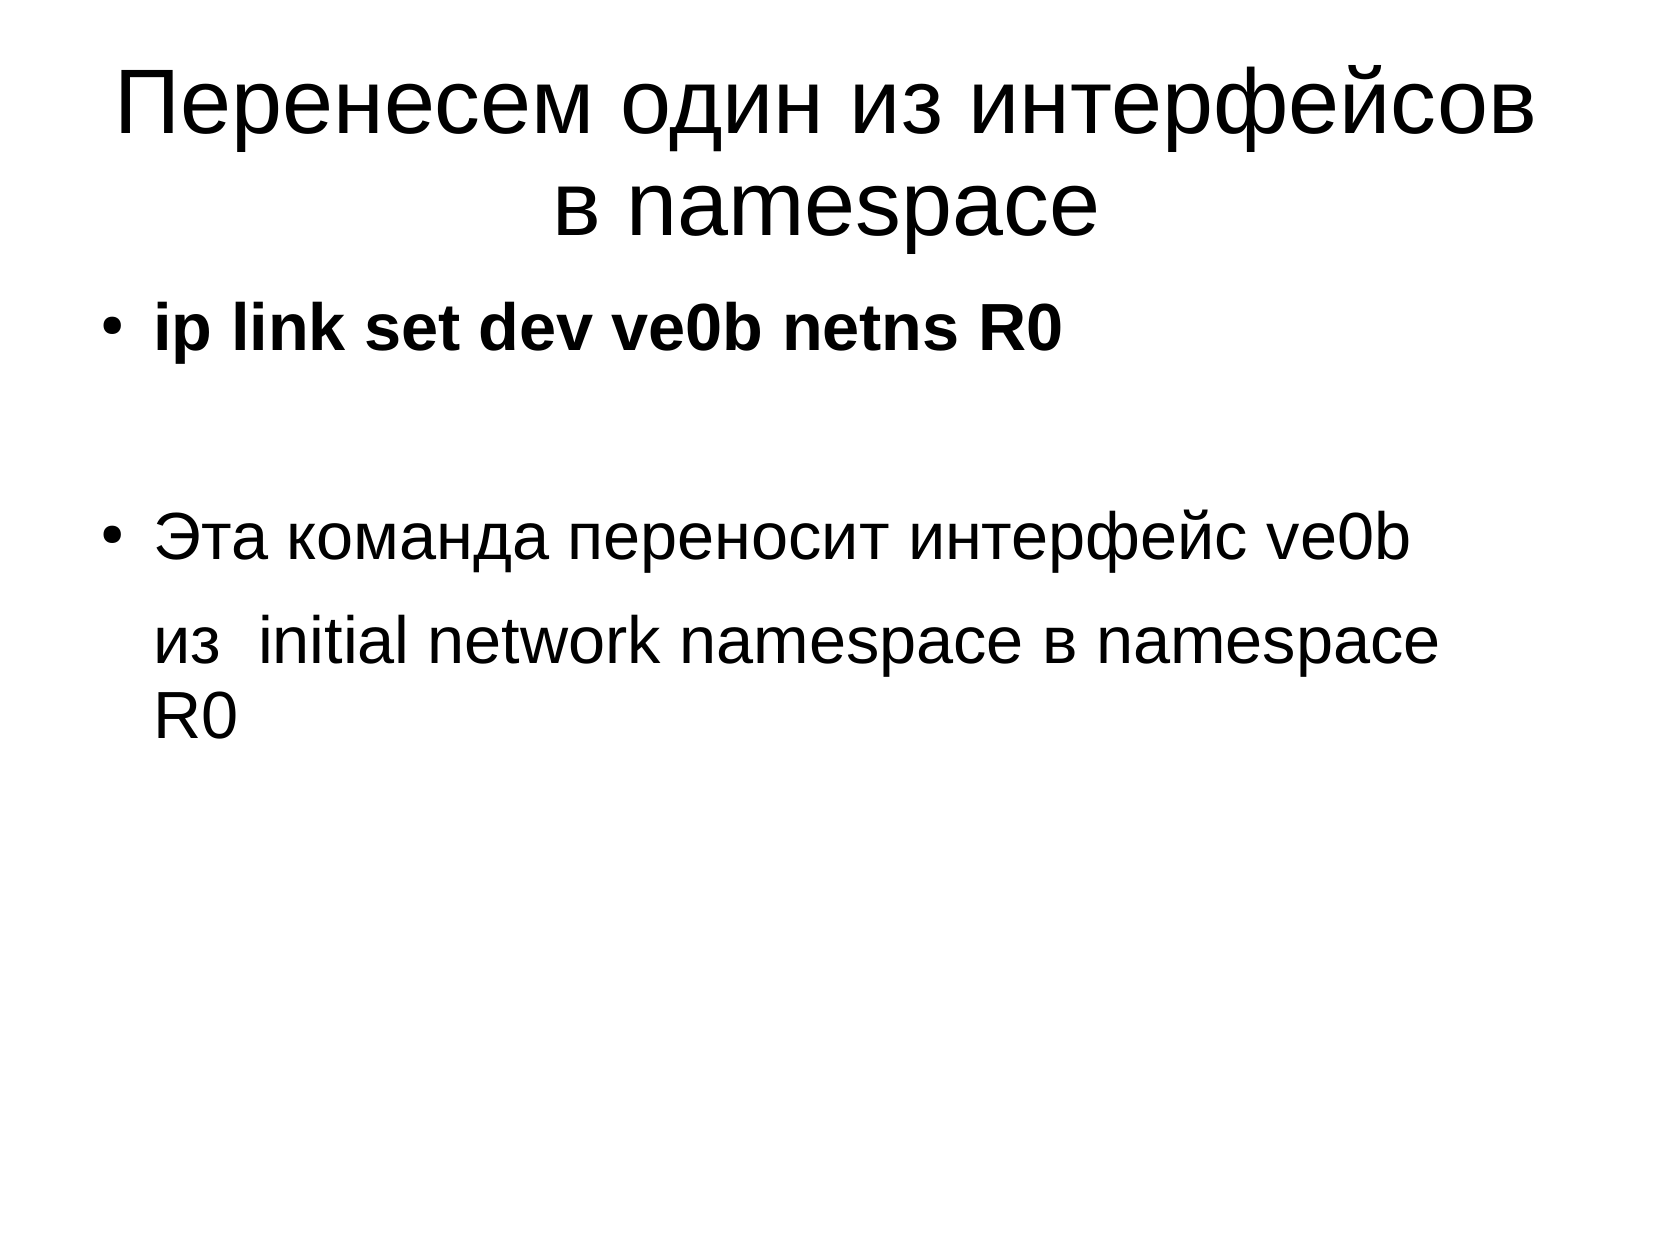

# Перенесем один из интерфейсов в namespace
ip link set dev ve0b netns R0
Эта команда переносит интерфейс ve0b
из initial network namespace в namespace R0